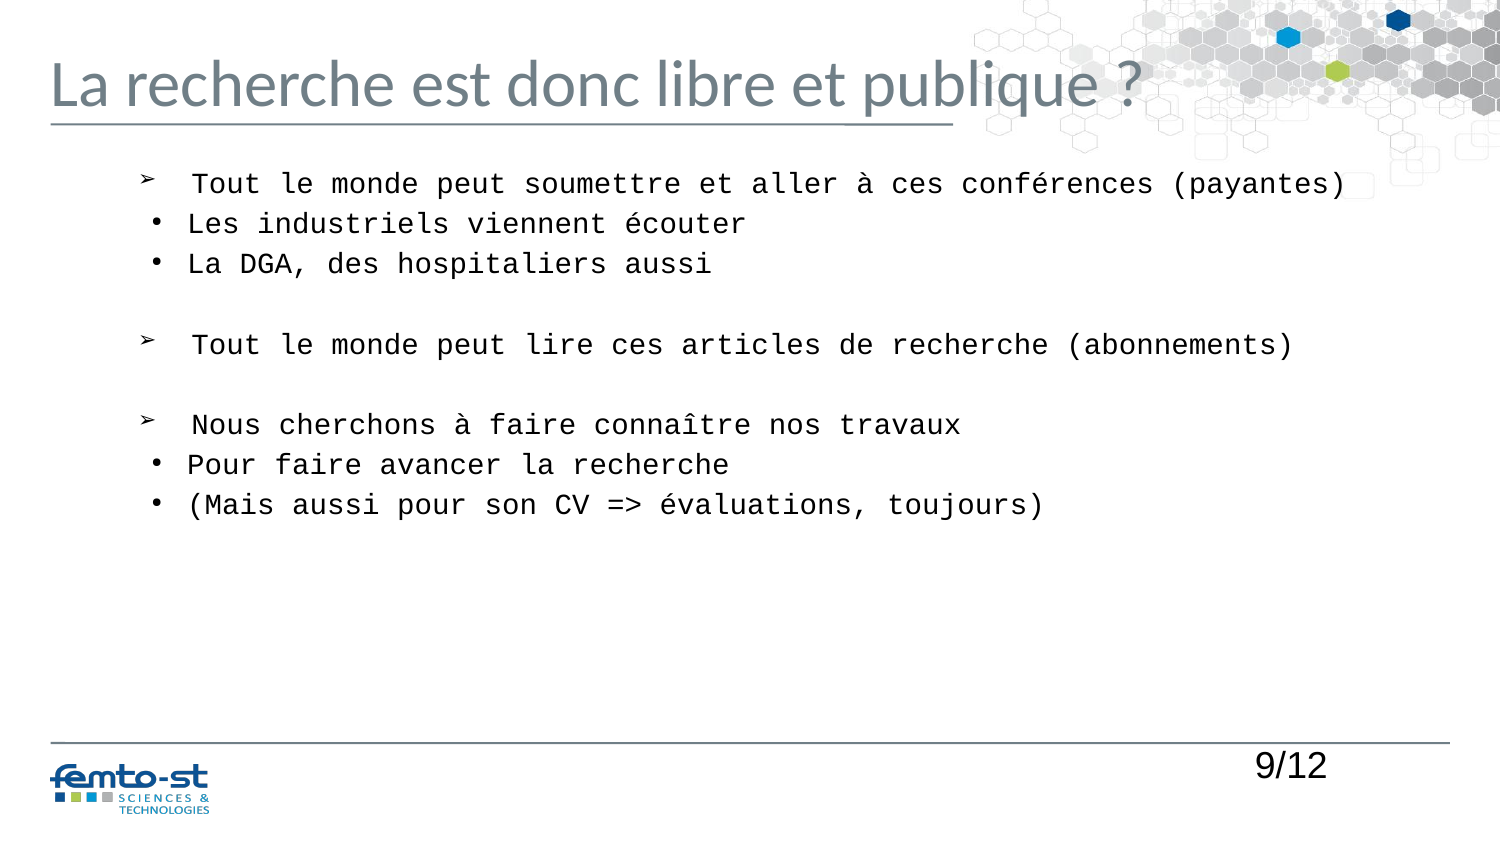

La recherche est donc libre et publique ?
Tout le monde peut soumettre et aller à ces conférences (payantes)
Les industriels viennent écouter
La DGA, des hospitaliers aussi
Tout le monde peut lire ces articles de recherche (abonnements)
Nous cherchons à faire connaître nos travaux
Pour faire avancer la recherche
(Mais aussi pour son CV => évaluations, toujours)